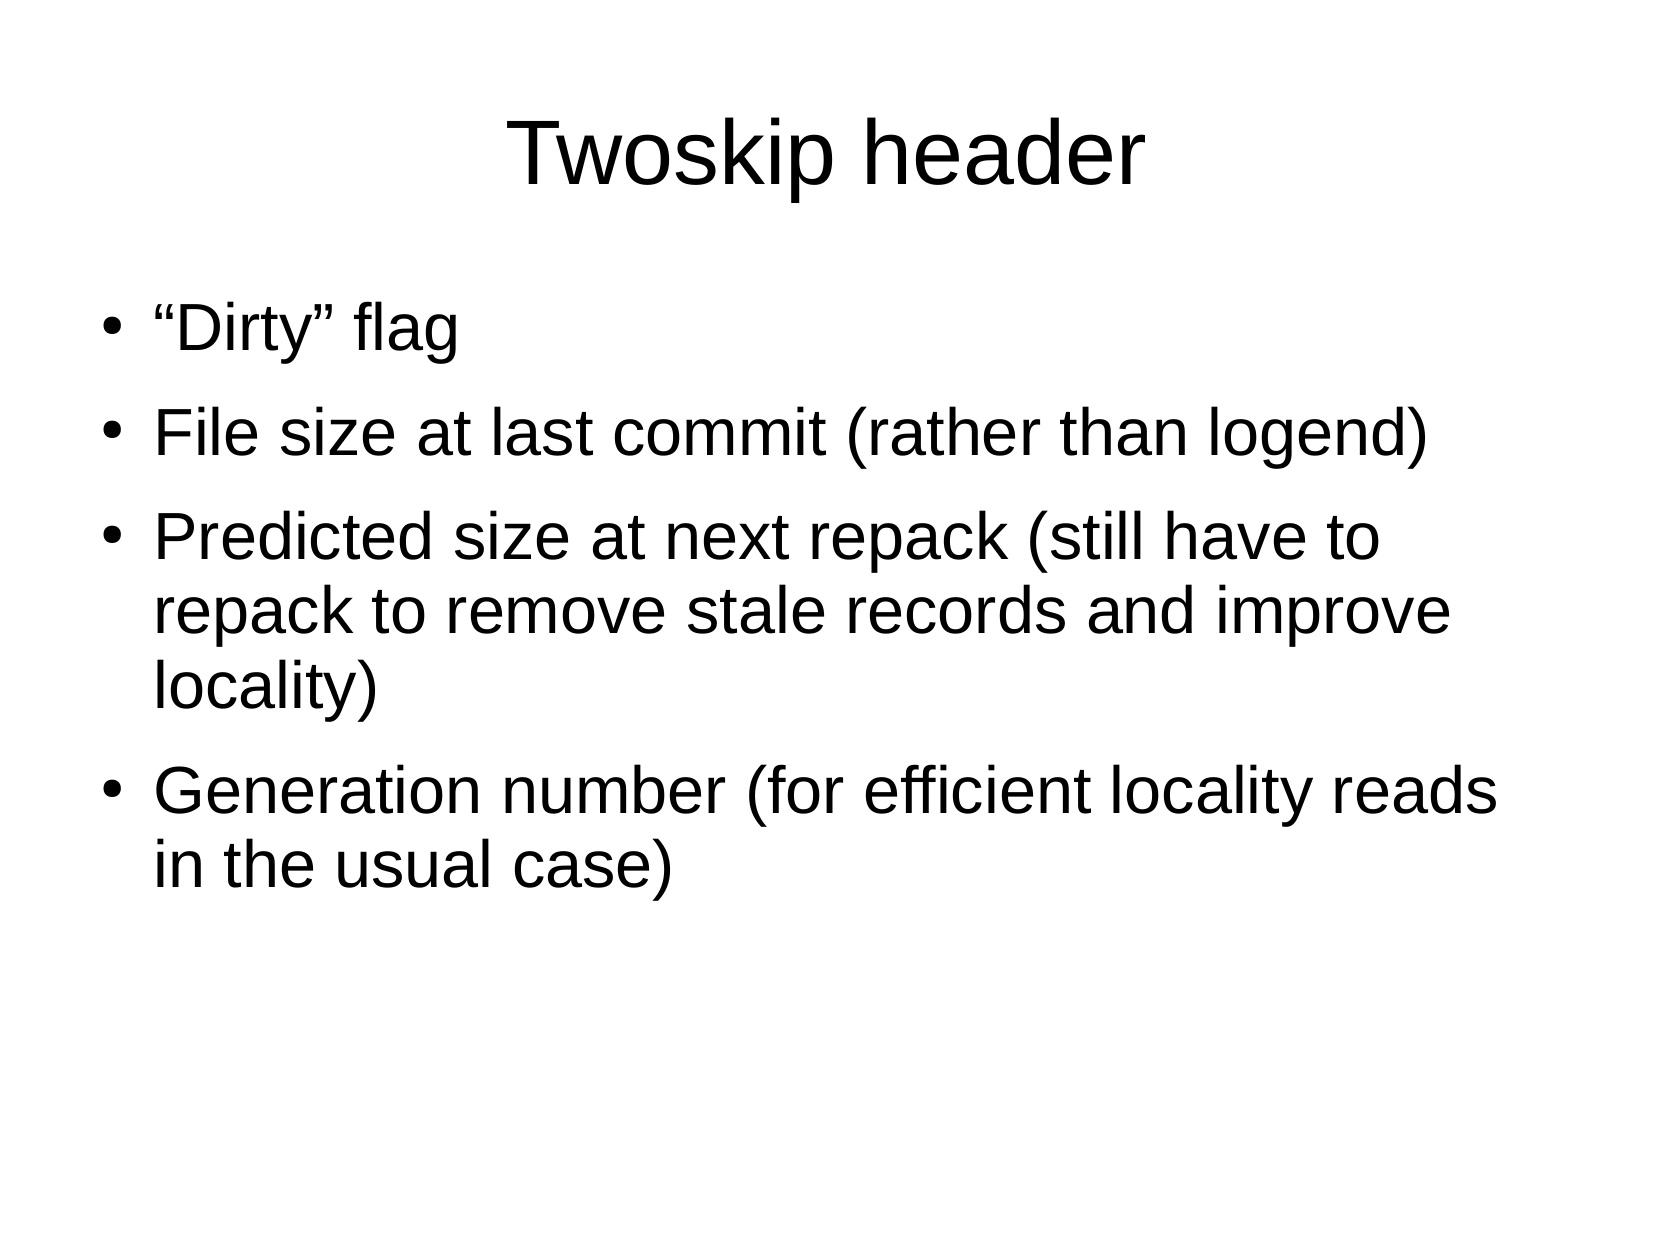

# Twoskip header
“Dirty” flag
File size at last commit (rather than logend)
Predicted size at next repack (still have to repack to remove stale records and improve locality)
Generation number (for efficient locality reads in the usual case)